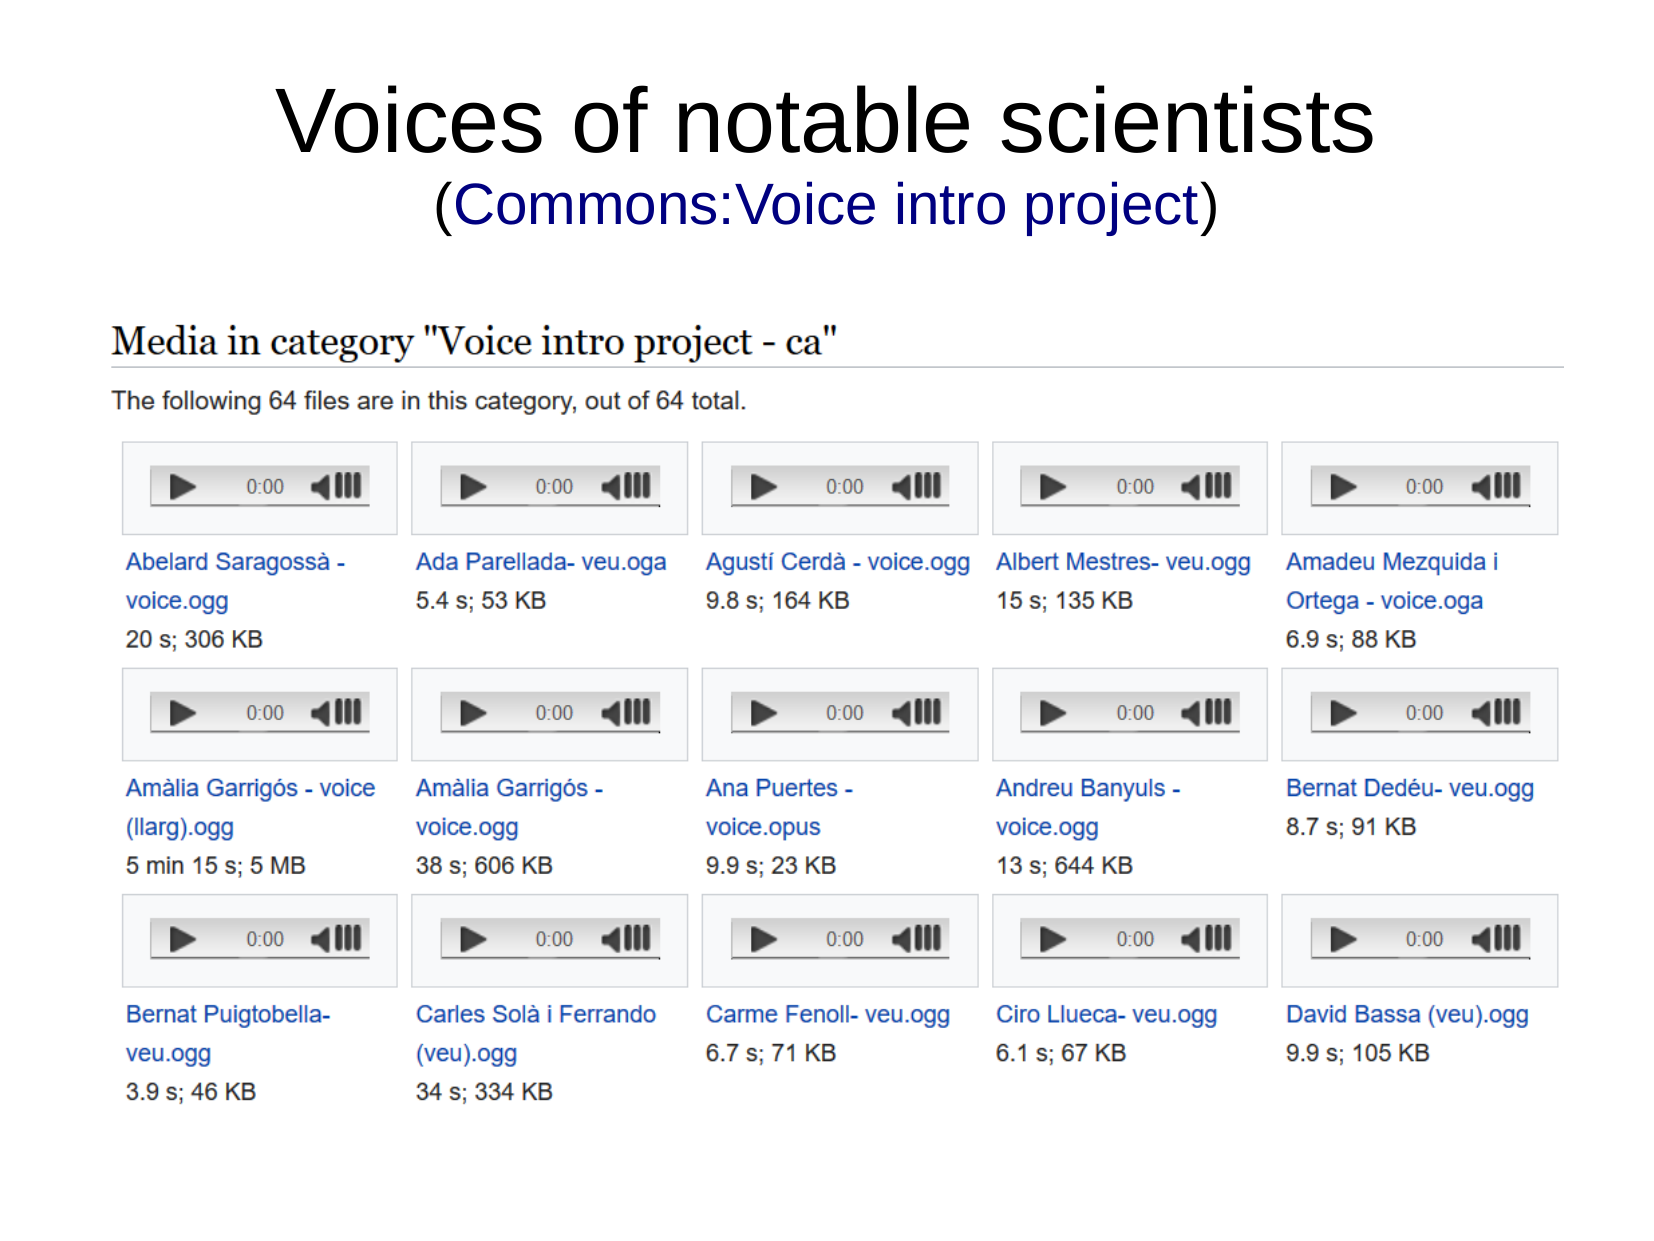

# Voices of notable scientists (Commons:Voice intro project)